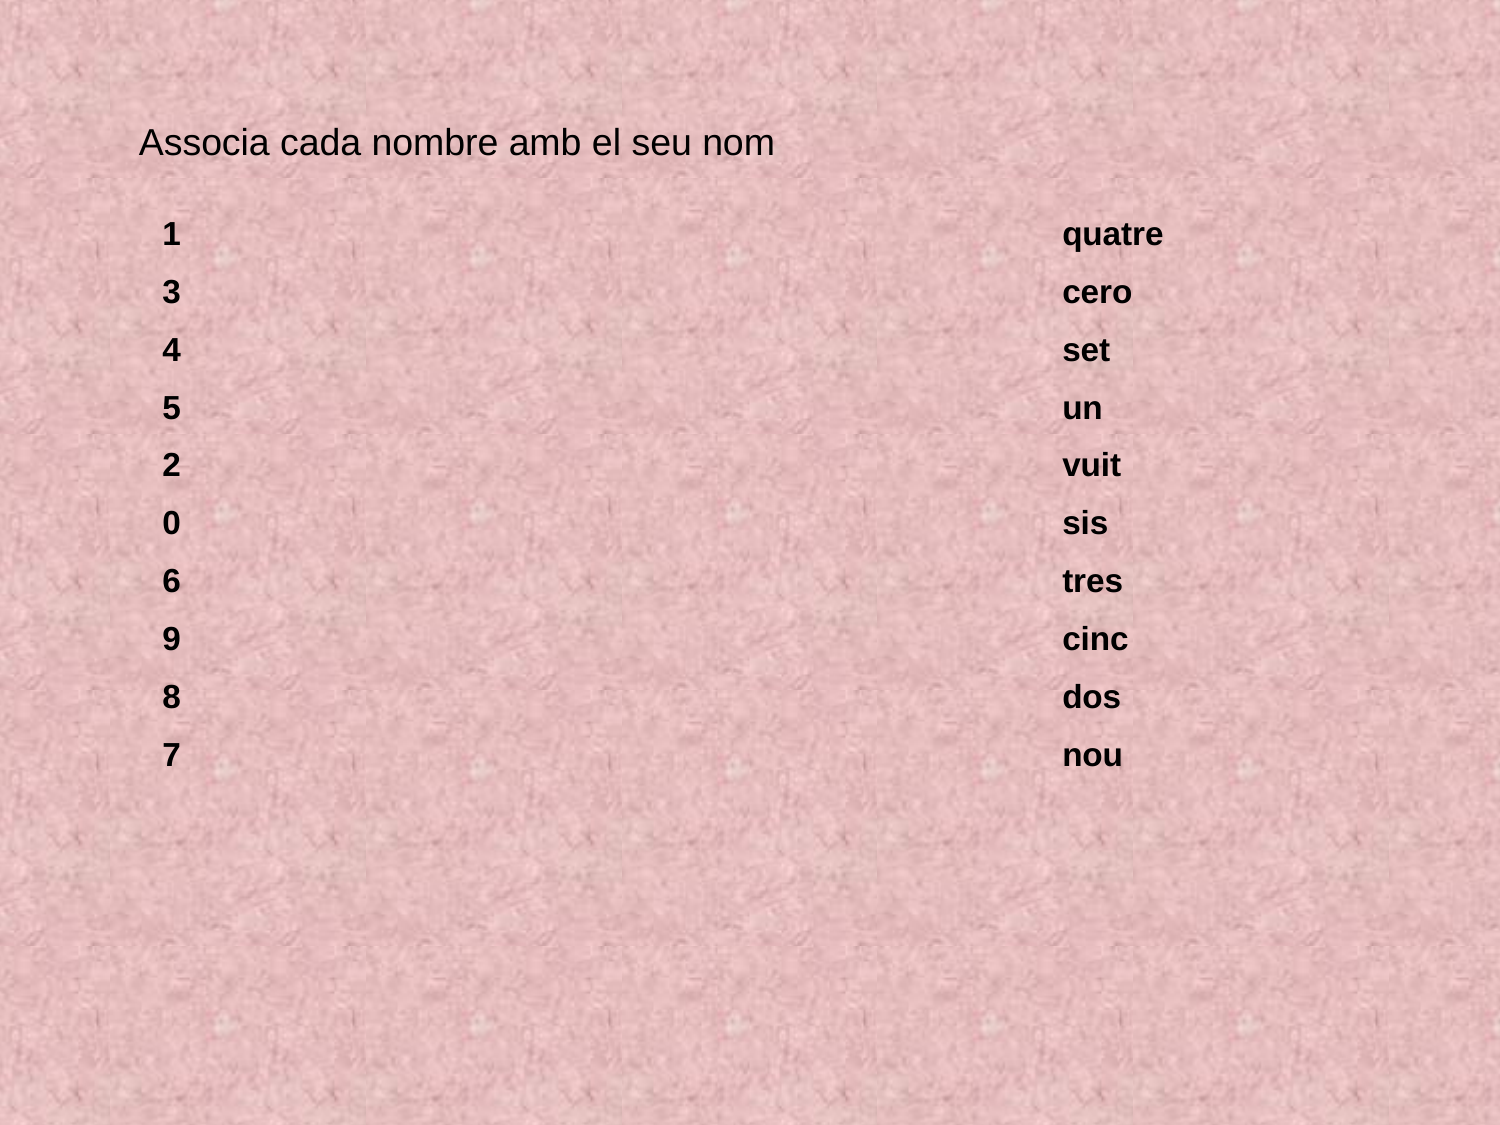

Associa cada nombre amb el seu nom
1							quatre
3							cero
4							set
5							un
2							vuit
0							sis
6							tres
9							cinc
8							dos
7							nou